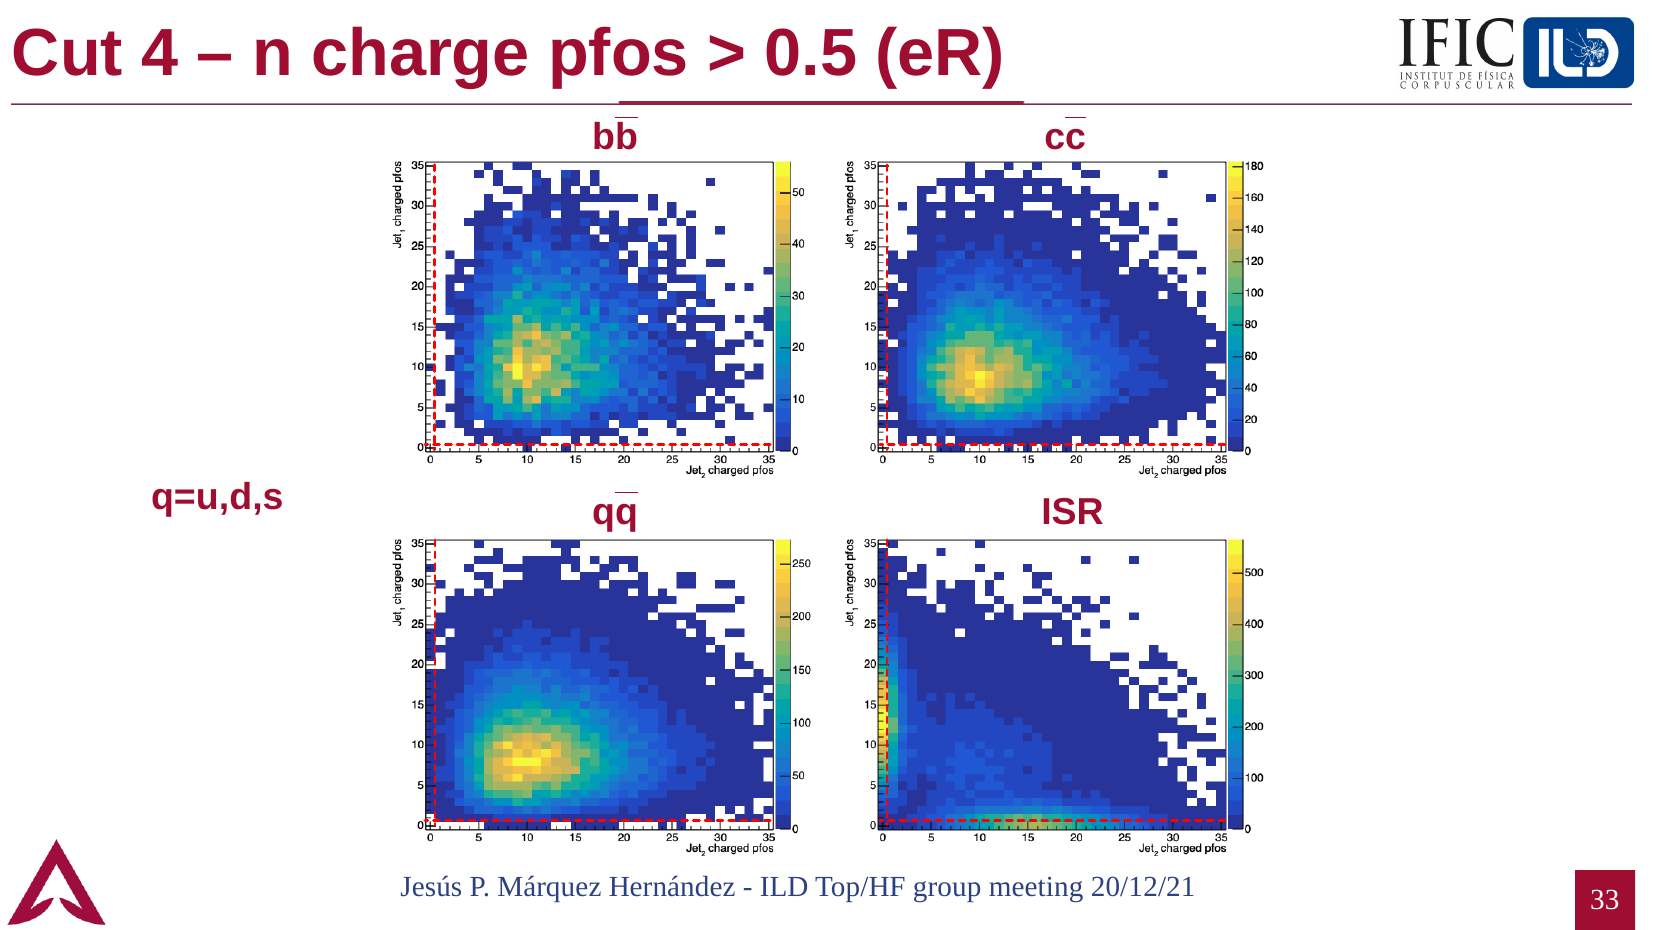

# Cut 4 – n charge pfos > 0.5 (eR)
bb
cc
q=u,d,s
qq
ISR
33